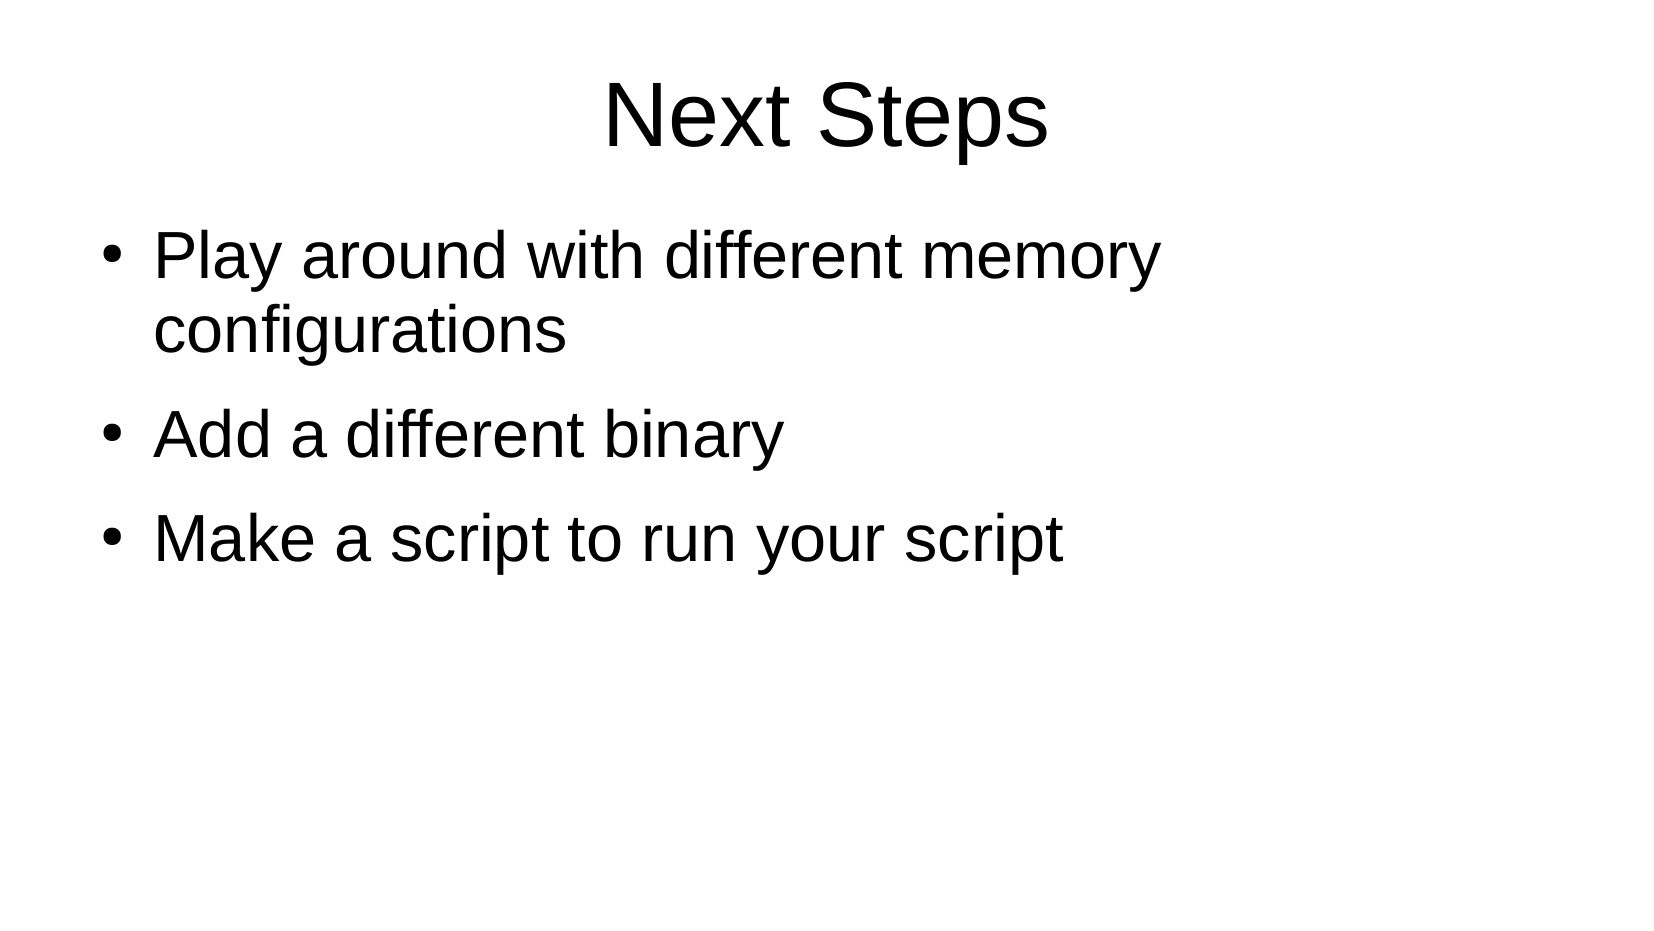

# Next Steps
Play around with different memory configurations
Add a different binary
Make a script to run your script